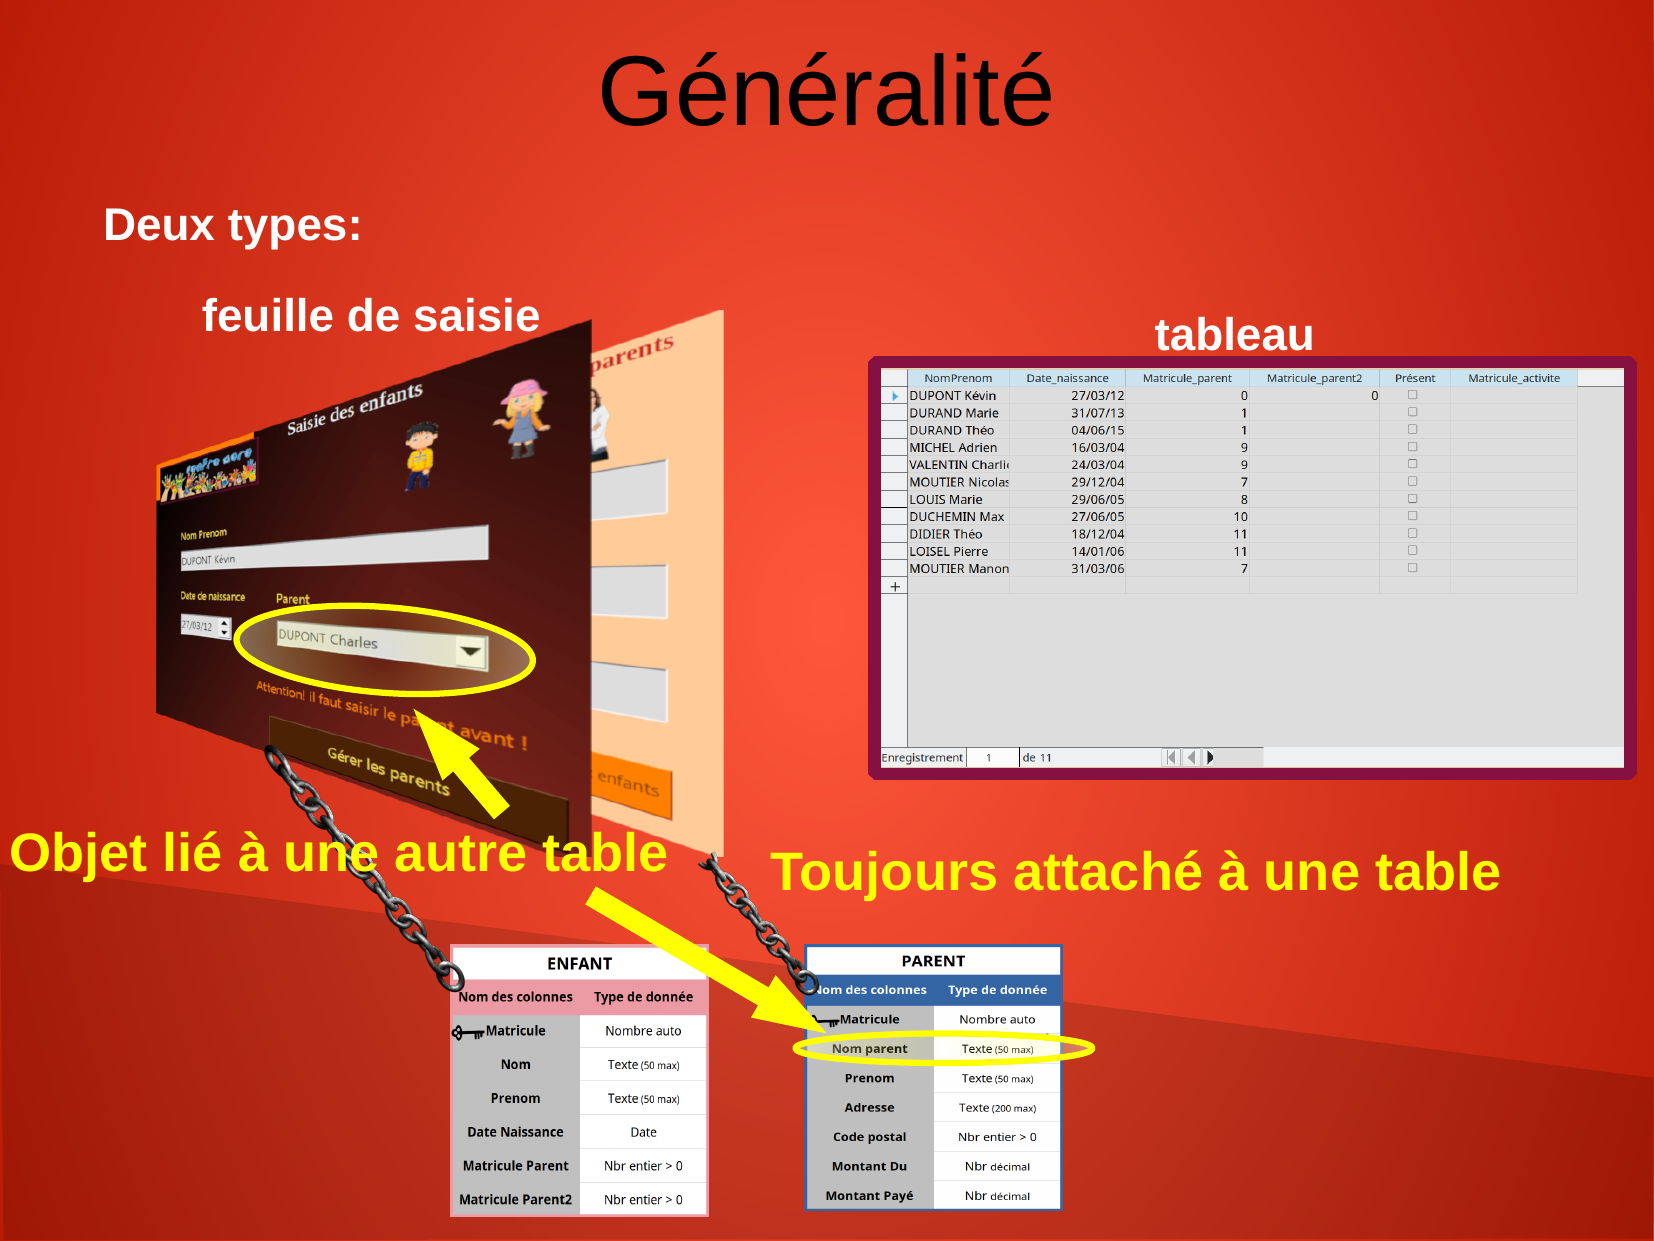

# Généralité
Deux types:
feuille de saisie
tableau
Objet lié à une autre table
Toujours attaché à une table